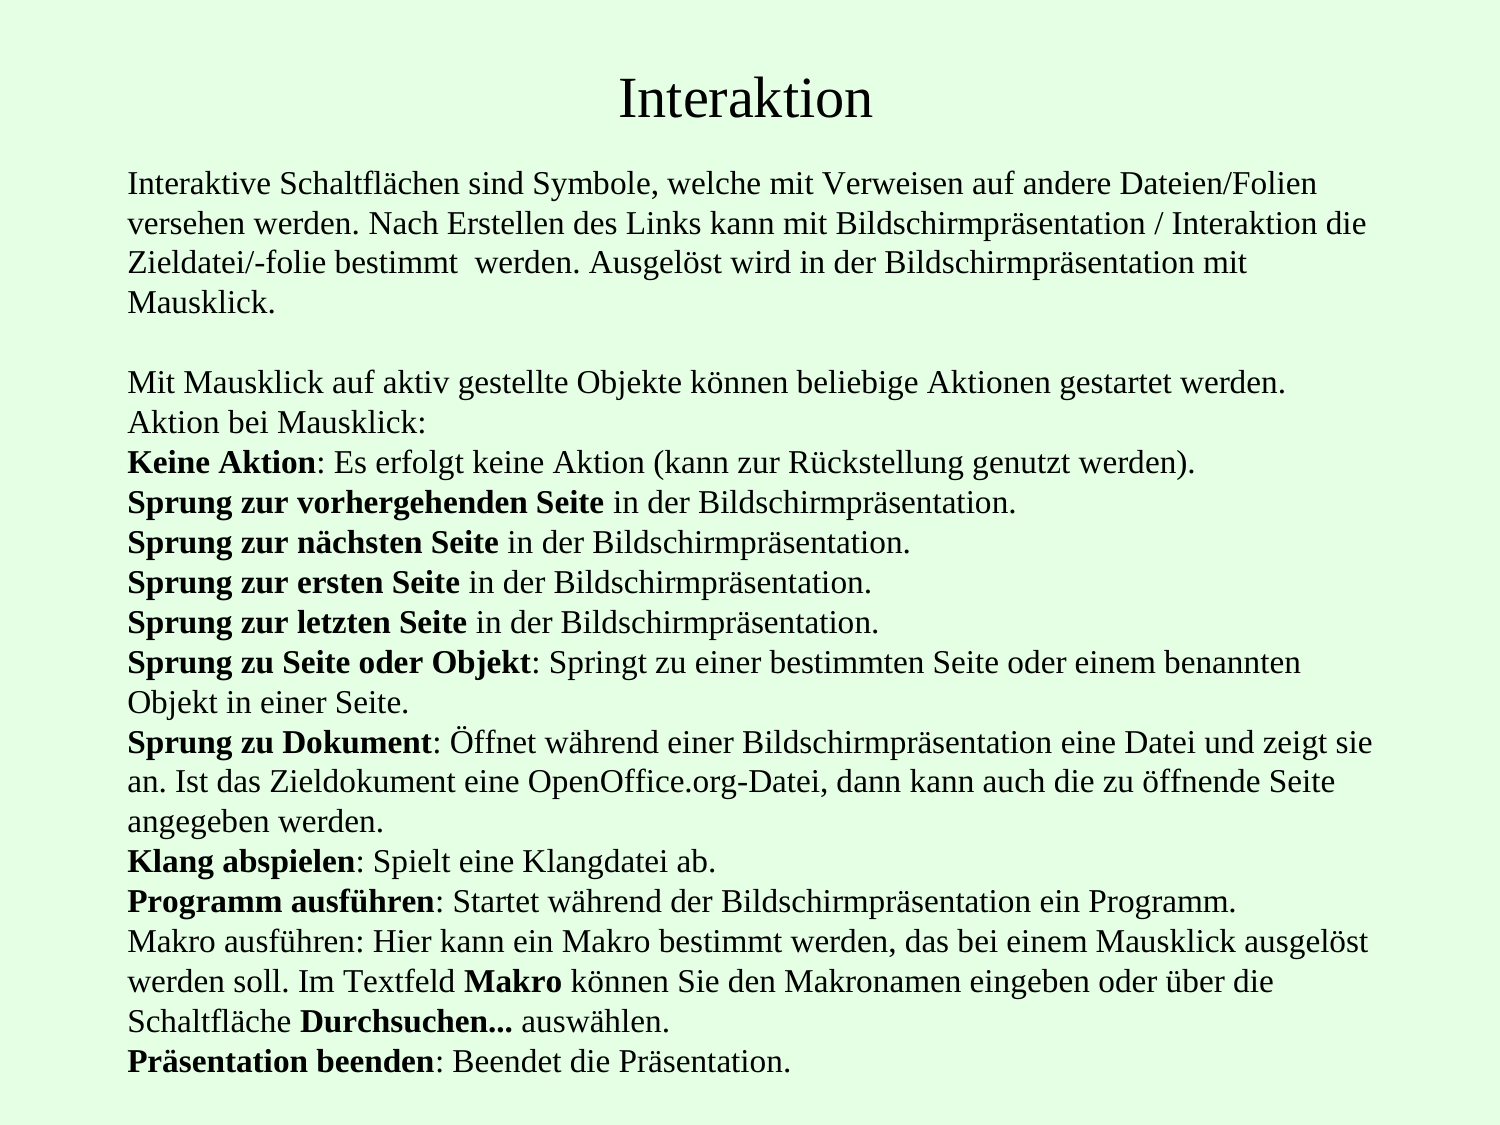

# Interaktion
Interaktive Schaltflächen sind Symbole, welche mit Verweisen auf andere Dateien/Folien versehen werden. Nach Erstellen des Links kann mit Bildschirmpräsentation / Interaktion die Zieldatei/-folie bestimmt werden. Ausgelöst wird in der Bildschirmpräsentation mit Mausklick.
Mit Mausklick auf aktiv gestellte Objekte können beliebige Aktionen gestartet werden.
Aktion bei Mausklick:
Keine Aktion: Es erfolgt keine Aktion (kann zur Rückstellung genutzt werden).
Sprung zur vorhergehenden Seite in der Bildschirmpräsentation.
Sprung zur nächsten Seite in der Bildschirmpräsentation.
Sprung zur ersten Seite in der Bildschirmpräsentation.
Sprung zur letzten Seite in der Bildschirmpräsentation.
Sprung zu Seite oder Objekt: Springt zu einer bestimmten Seite oder einem benannten Objekt in einer Seite.
Sprung zu Dokument: Öffnet während einer Bildschirmpräsentation eine Datei und zeigt sie an. Ist das Zieldokument eine OpenOffice.org-Datei, dann kann auch die zu öffnende Seite angegeben werden.
Klang abspielen: Spielt eine Klangdatei ab.
Programm ausführen: Startet während der Bildschirmpräsentation ein Programm.
Makro ausführen: Hier kann ein Makro bestimmt werden, das bei einem Mausklick ausgelöst werden soll. Im Textfeld Makro können Sie den Makronamen eingeben oder über die Schaltfläche Durchsuchen... auswählen.
Präsentation beenden: Beendet die Präsentation.